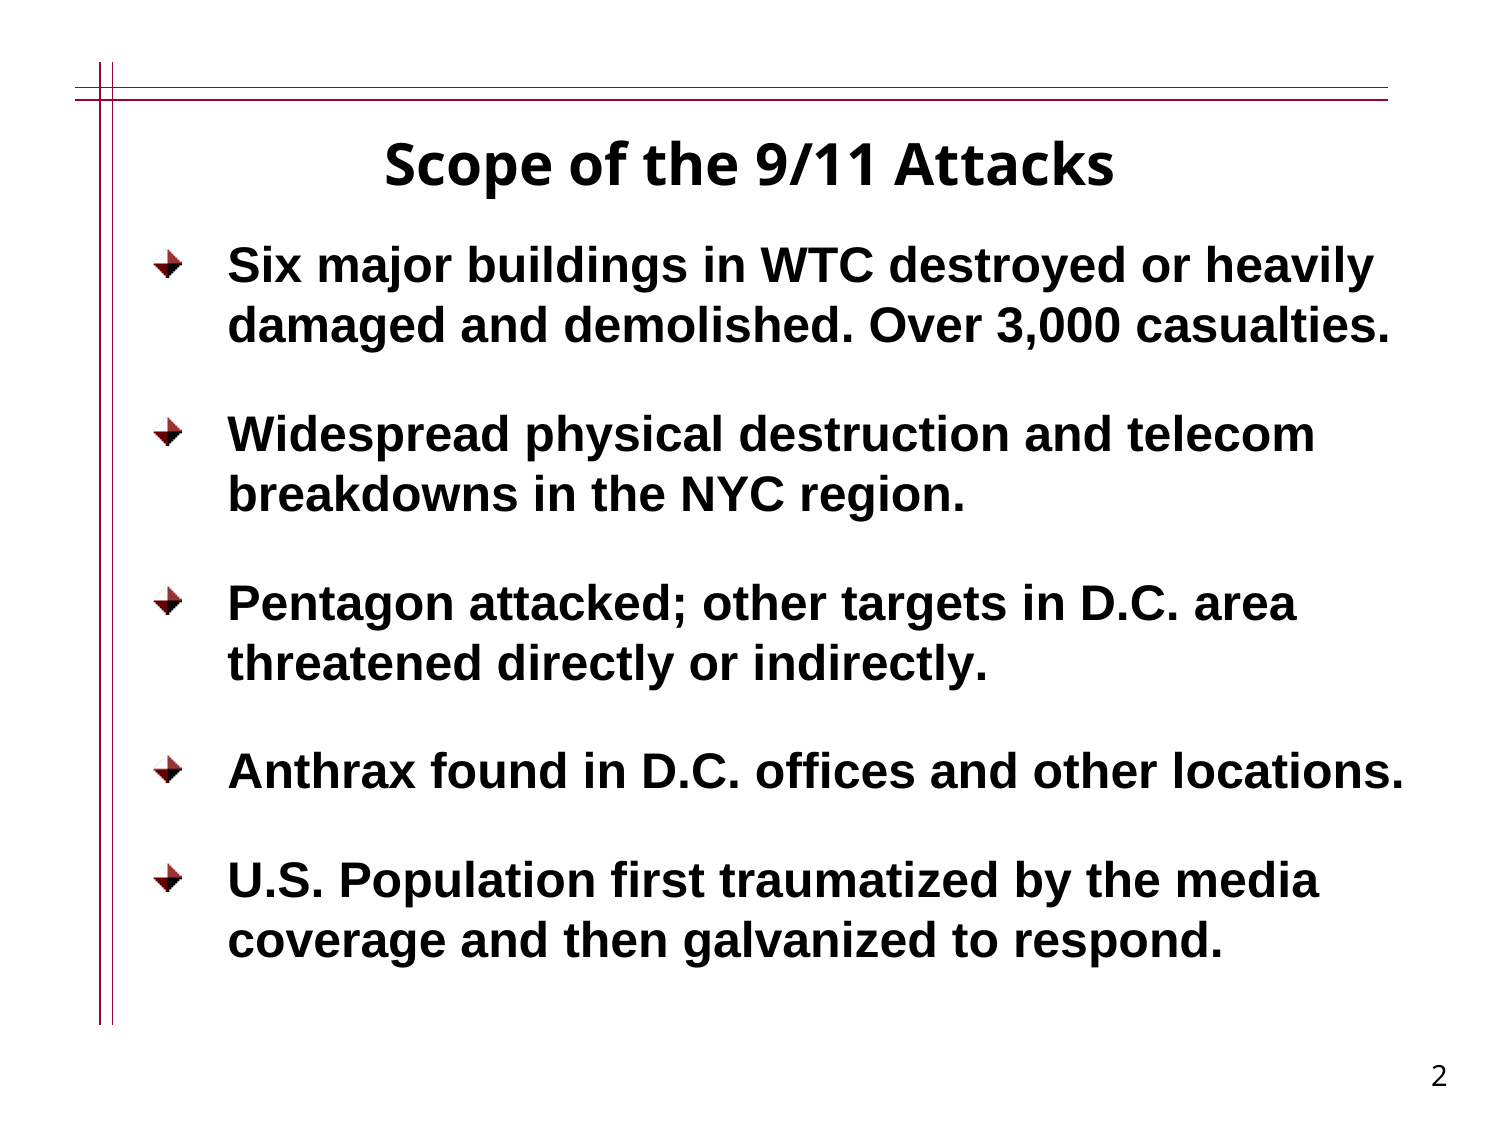

# Scope of the 9/11 Attacks
Six major buildings in WTC destroyed or heavily damaged and demolished. Over 3,000 casualties.
Widespread physical destruction and telecom breakdowns in the NYC region.
Pentagon attacked; other targets in D.C. area threatened directly or indirectly.
Anthrax found in D.C. offices and other locations.
U.S. Population first traumatized by the media coverage and then galvanized to respond.
2